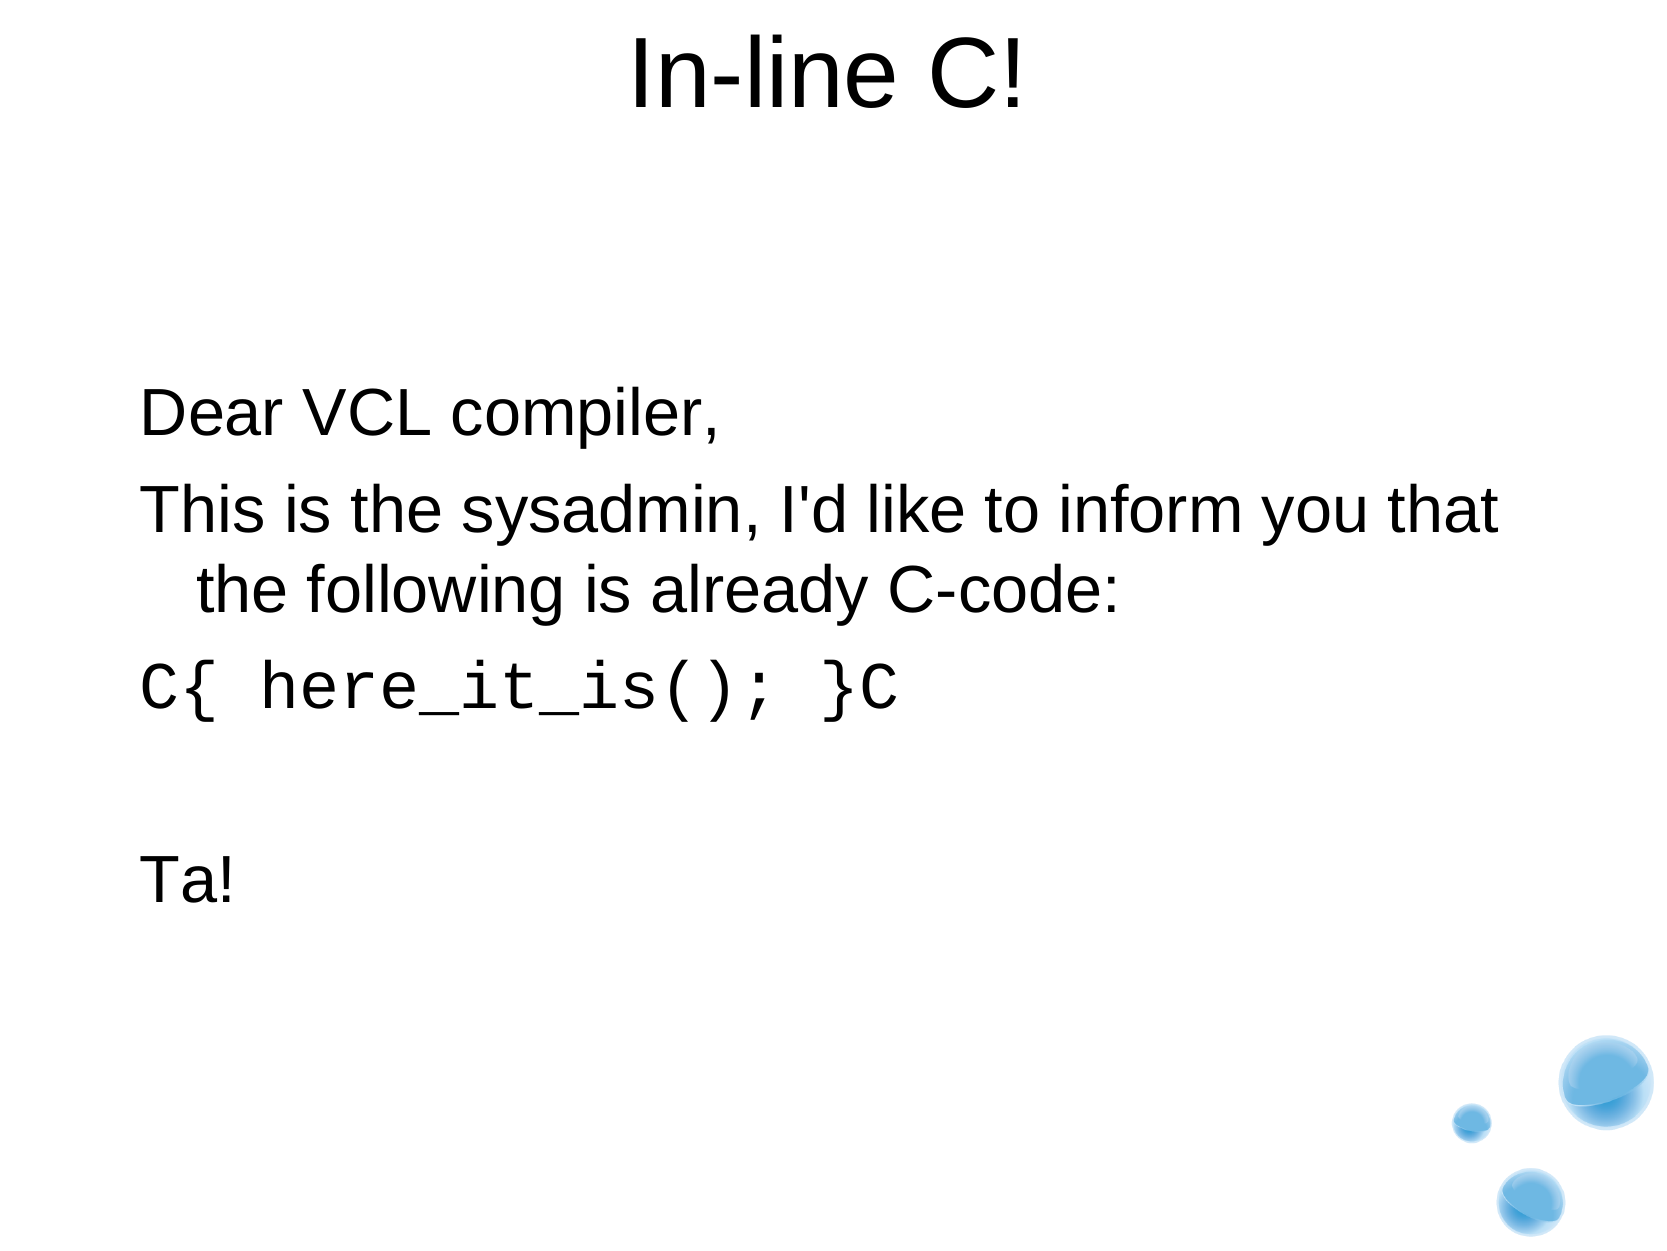

# In-line C!
Dear VCL compiler,
This is the sysadmin, I'd like to inform you that the following is already C-code:
C{ here_it_is(); }C
Ta!